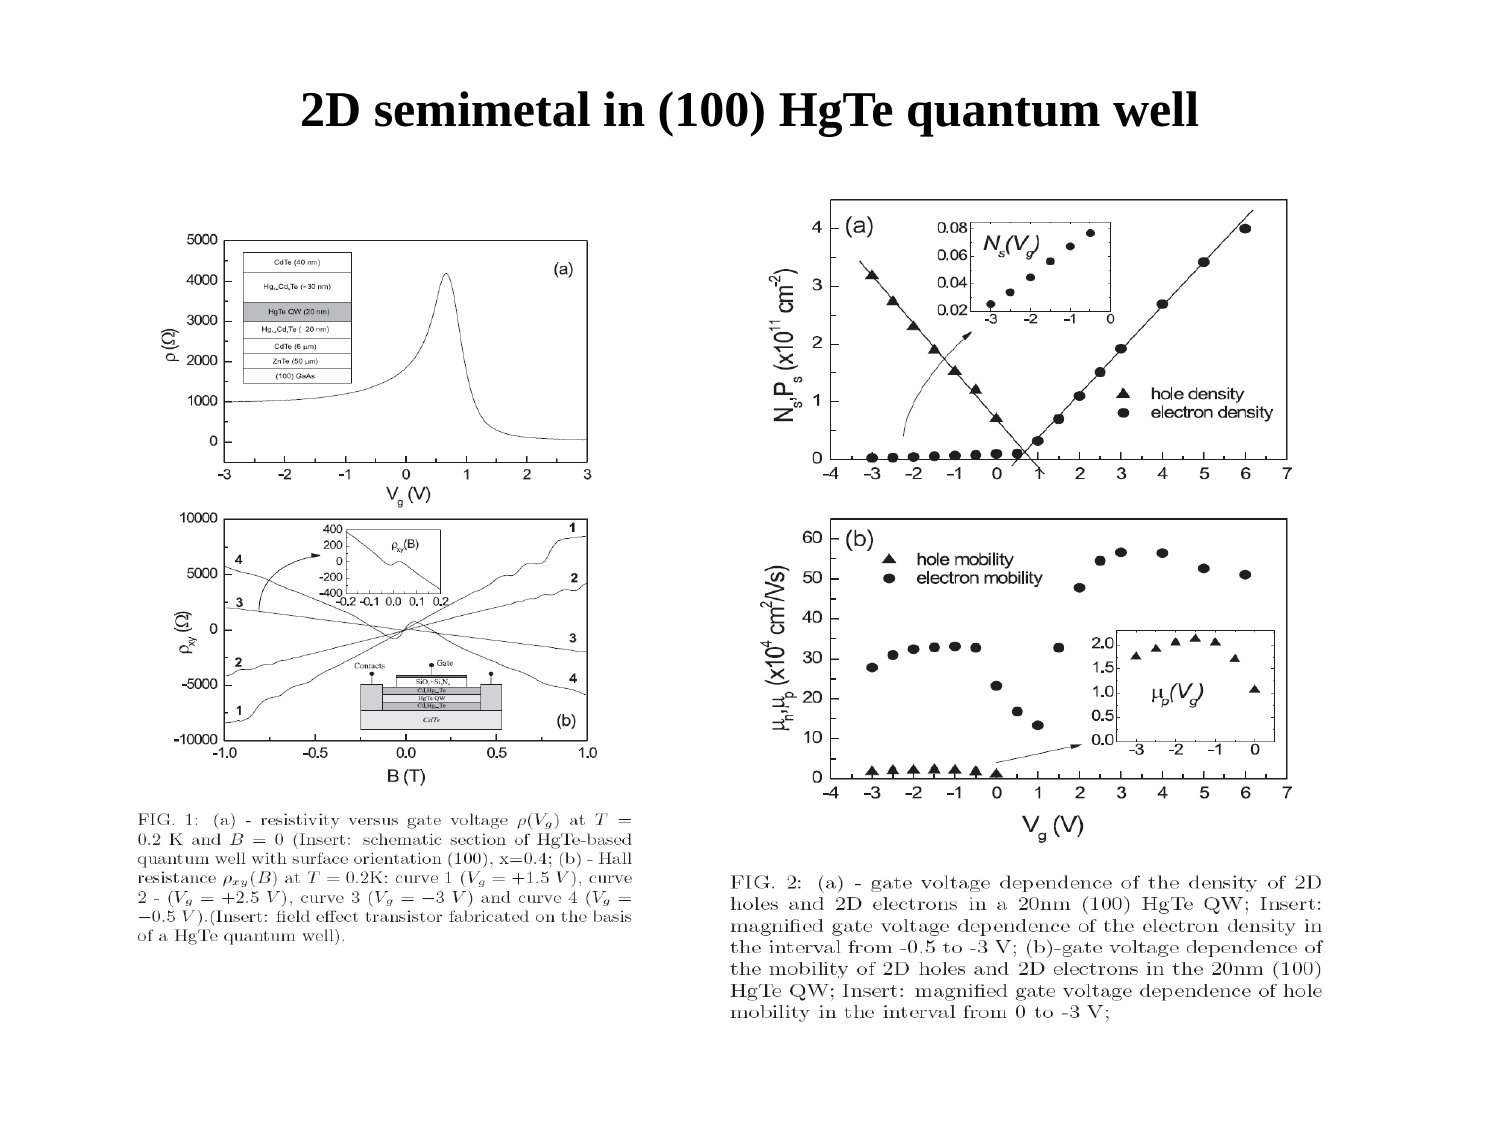

# 2D semimetal in (100) HgTe quantum well